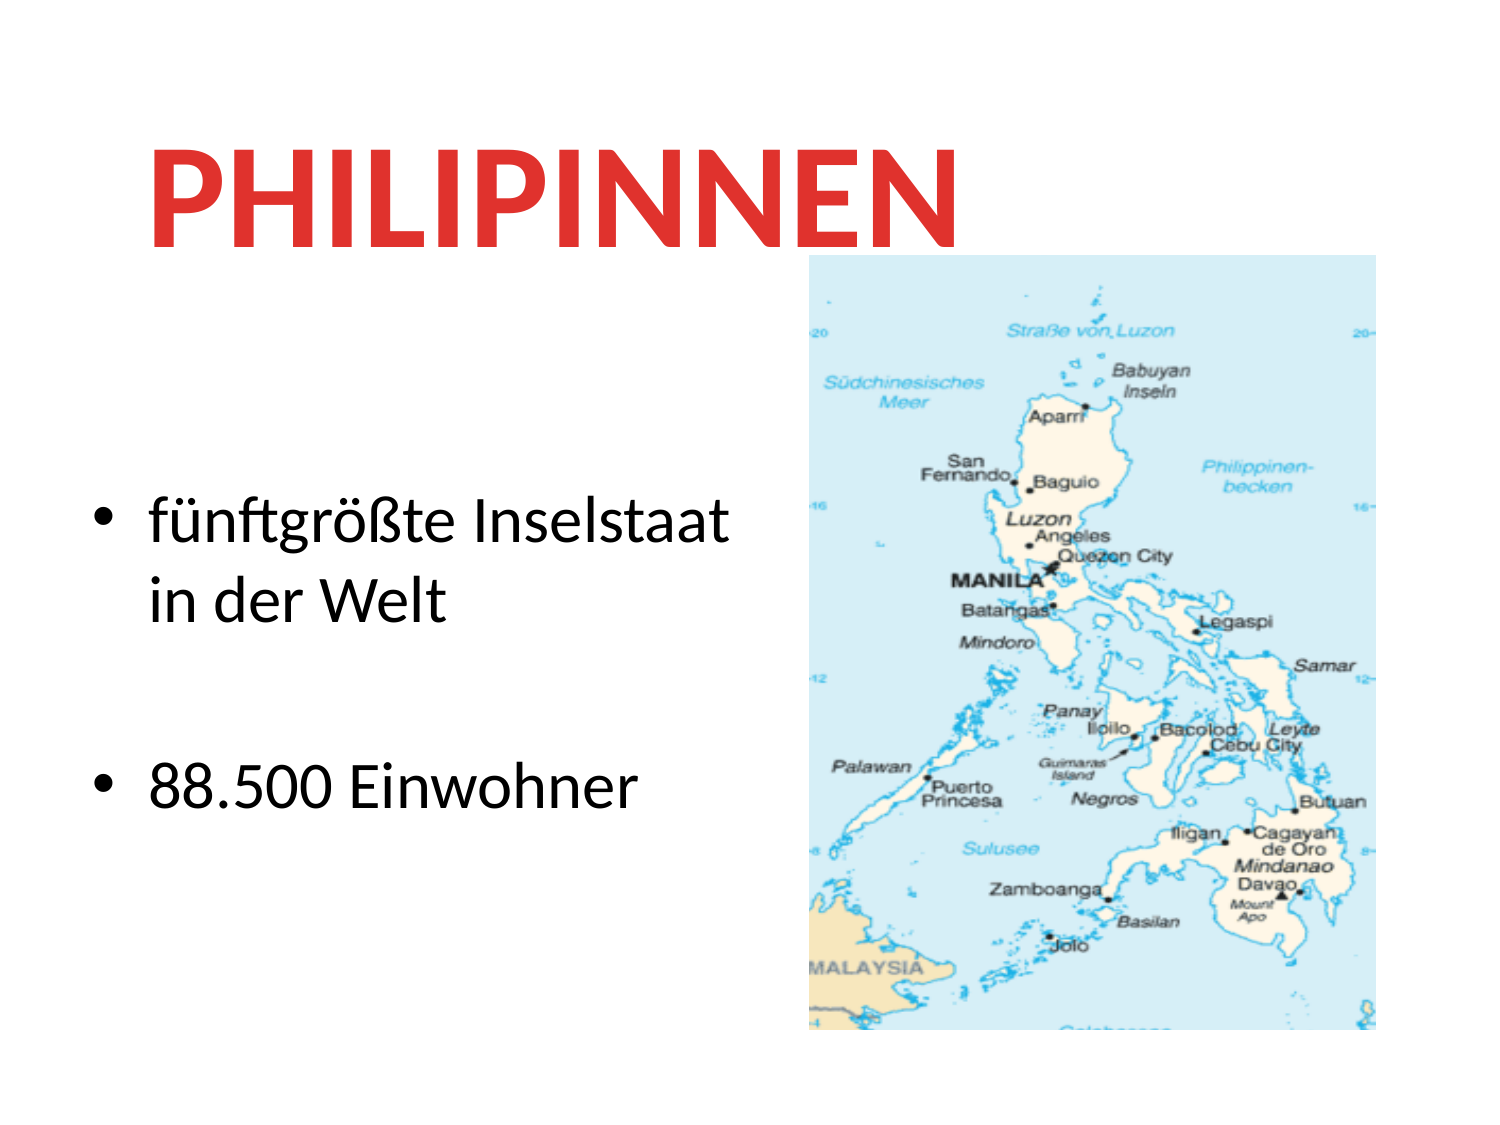

PHILIPINNEN
# fünftgrößte Inselstaat in der Welt
88.500 Einwohner